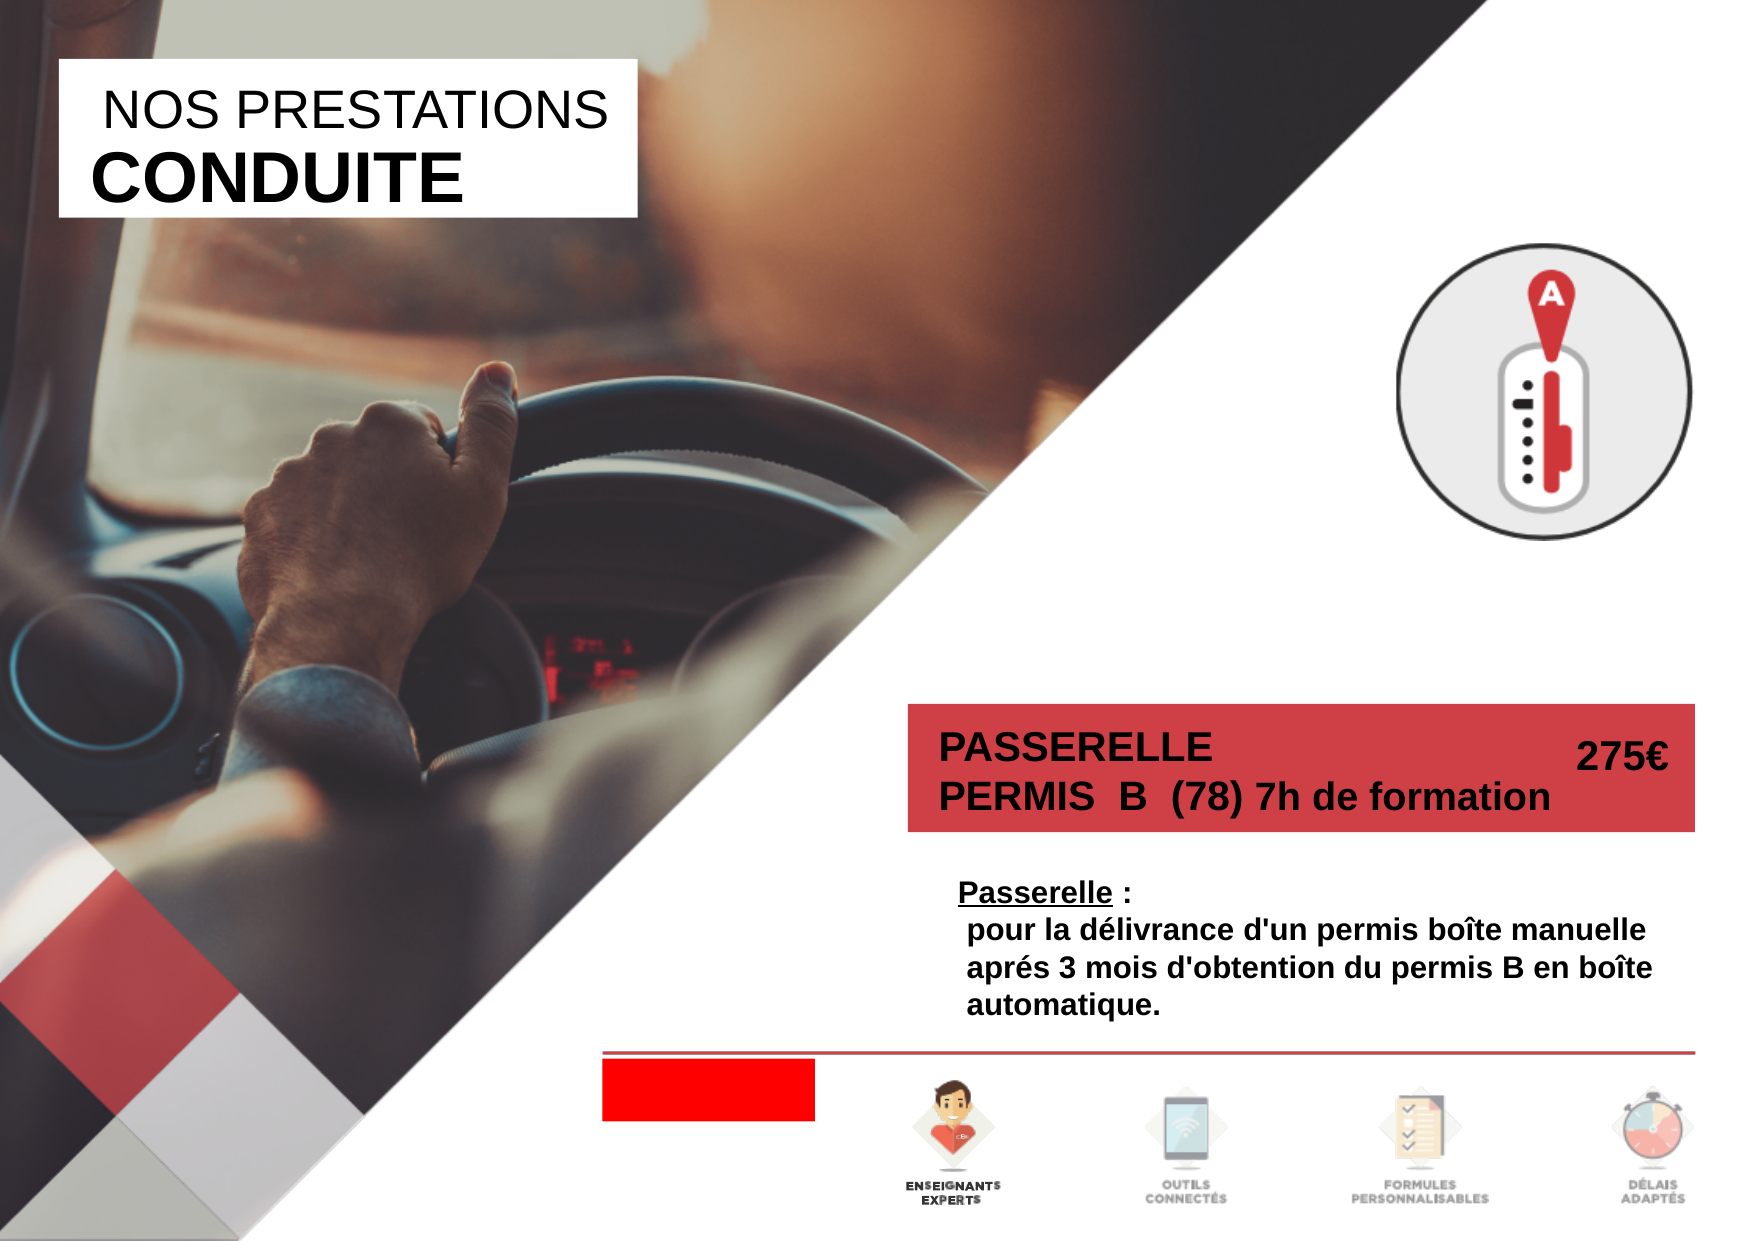

NOS PRESTATIONS
CONDUITE
PASSERELLE
PERMIS B (78) 7h de formation
275€
Passerelle :
 pour la délivrance d'un permis boîte manuelle
 aprés 3 mois d'obtention du permis B en boîte
 automatique.